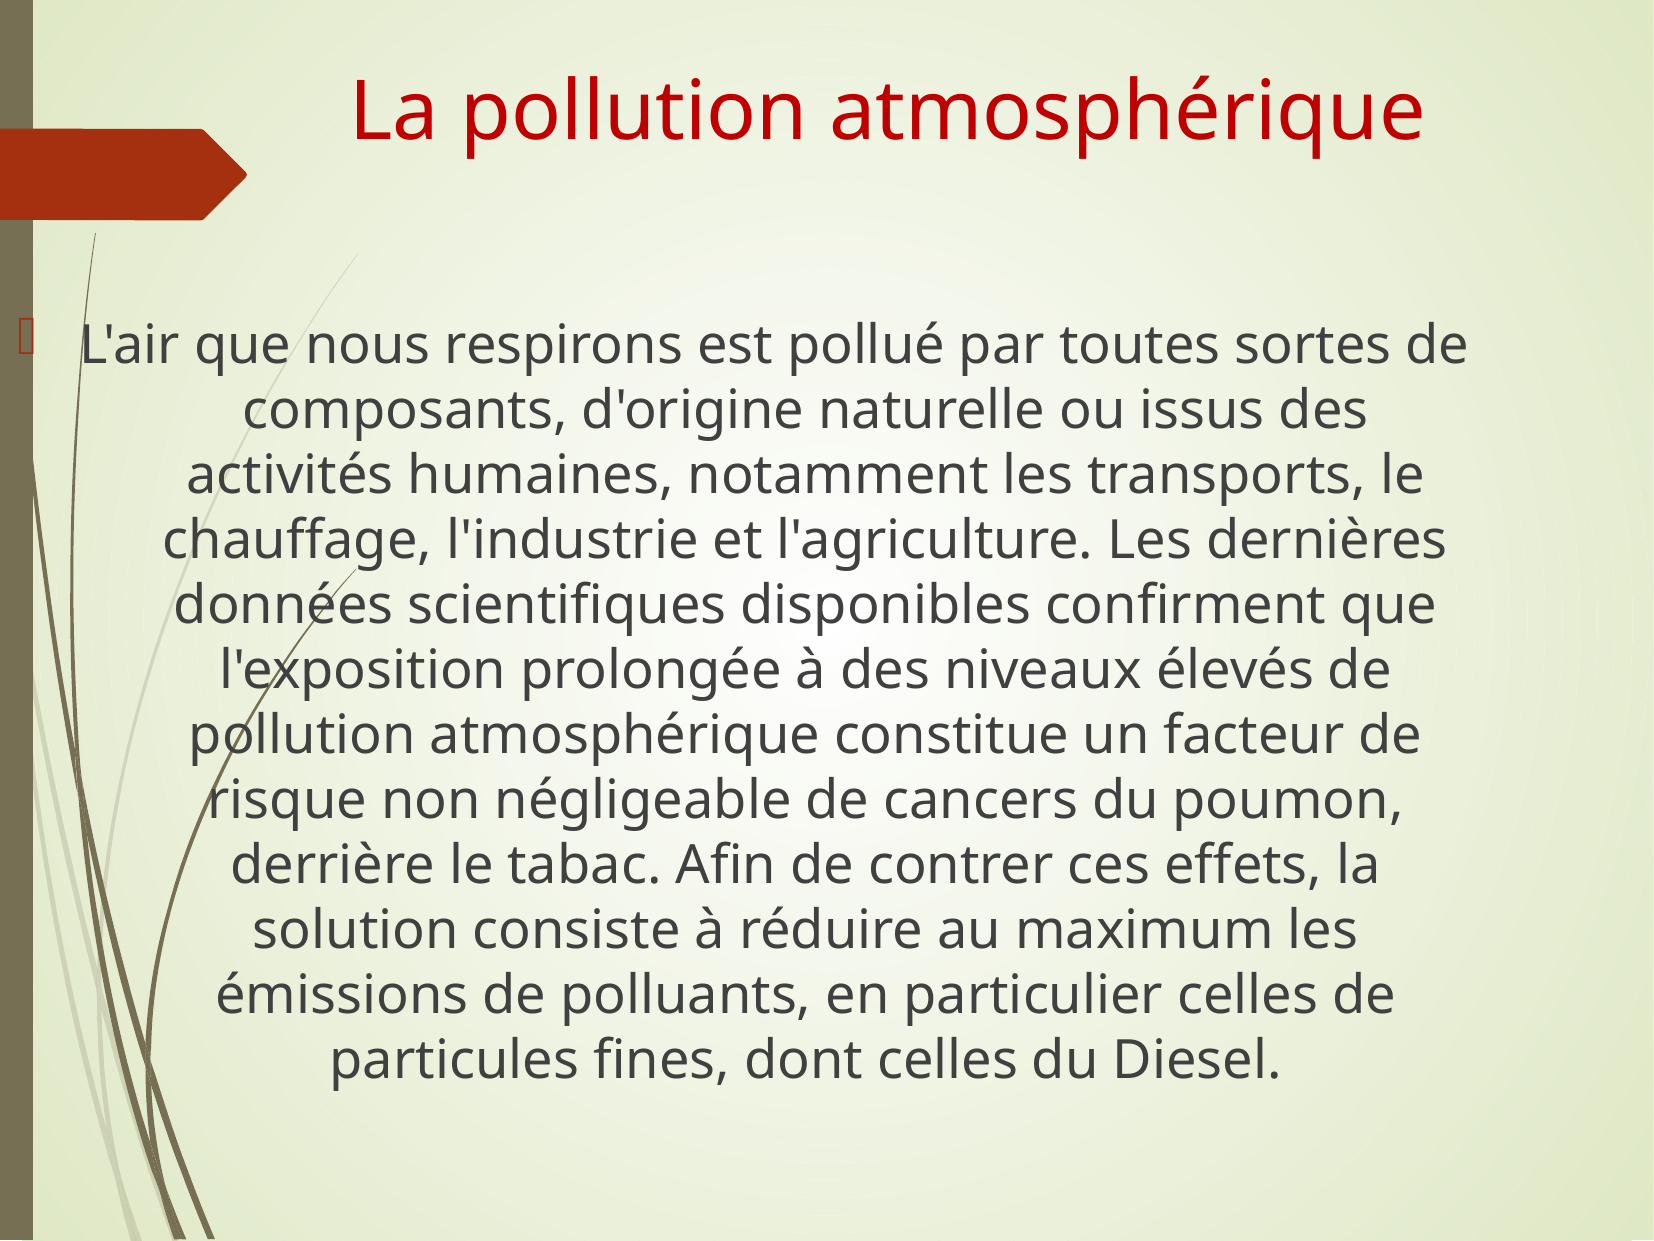

# La pollution atmosphérique
L'air que nous respirons est pollué par toutes sortes de composants, d'origine naturelle ou issus des activités humaines, notamment les transports, le chauffage, l'industrie et l'agriculture. Les dernières données scientifiques disponibles confirment que l'exposition prolongée à des niveaux élevés de pollution atmosphérique constitue un facteur de risque non négligeable de cancers du poumon, derrière le tabac. Afin de contrer ces effets, la solution consiste à réduire au maximum les émissions de polluants, en particulier celles de particules fines, dont celles du Diesel.